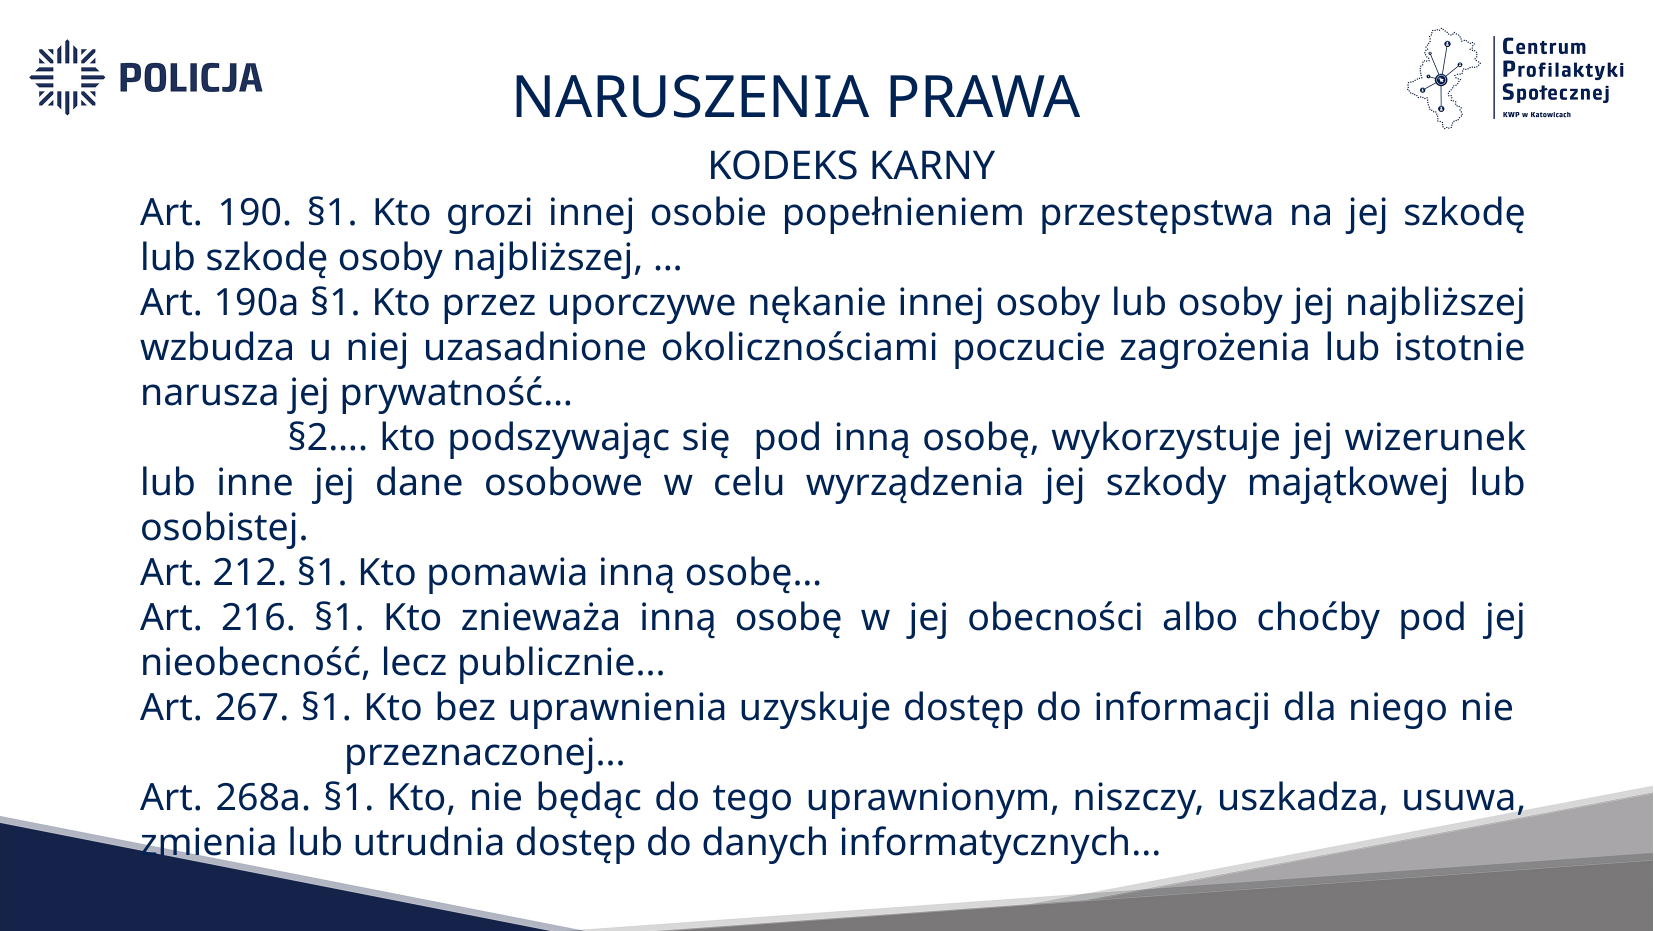

NARUSZENIA PRAWA
KODEKS KARNY
Art. 190. §1. Kto grozi innej osobie popełnieniem przestępstwa na jej szkodę lub szkodę osoby najbliższej, …
Art. 190a §1. Kto przez uporczywe nękanie innej osoby lub osoby jej najbliższej wzbudza u niej uzasadnione okolicznościami poczucie zagrożenia lub istotnie narusza jej prywatność…
		§2…. kto podszywając się pod inną osobę, wykorzystuje jej wizerunek lub inne jej dane osobowe w celu wyrządzenia jej szkody majątkowej lub osobistej.
Art. 212. §1. Kto pomawia inną osobę…
Art. 216. §1. Kto znieważa inną osobę w jej obecności albo choćby pod jej nieobecność, lecz publicznie...
Art. 267. §1. Kto bez uprawnienia uzyskuje dostęp do informacji dla niego nie
 przeznaczonej...
Art. 268a. §1. Kto, nie będąc do tego uprawnionym, niszczy, uszkadza, usuwa, zmienia lub utrudnia dostęp do danych informatycznych...